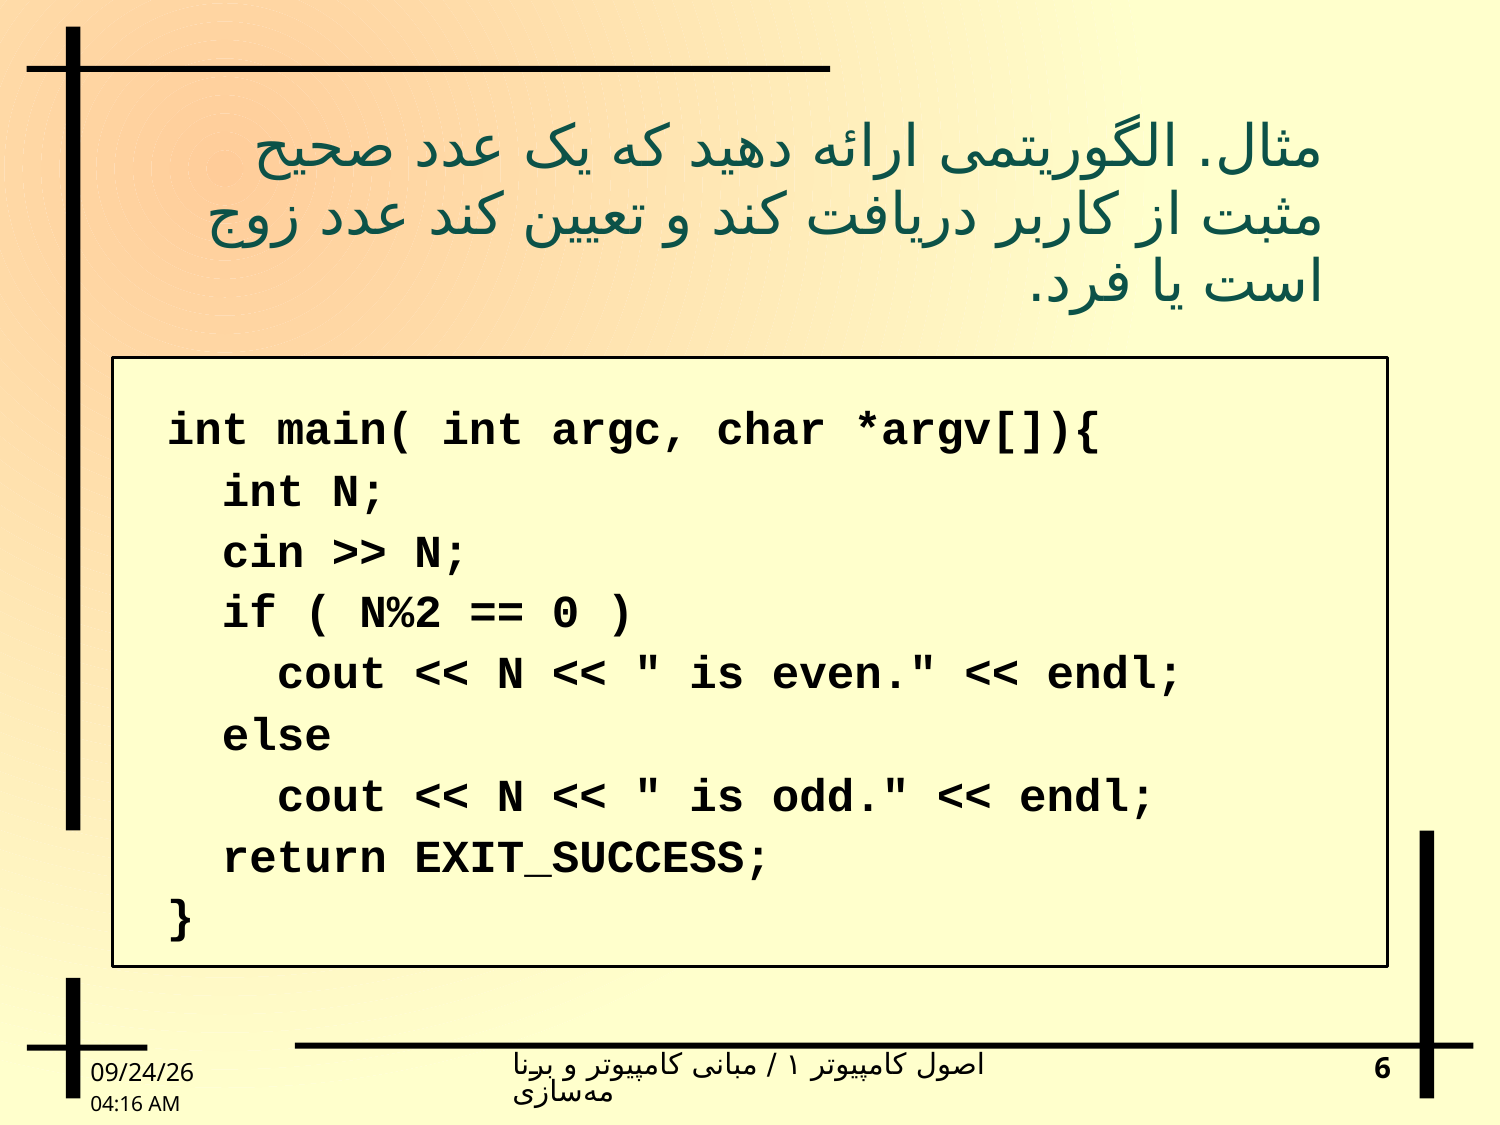

# مثال. الگوریتمی ارائه دهید که یک عدد صحیح مثبت از کاربر دریافت کند و تعیین کند عدد زوج است یا فرد.
int main( int argc, char *argv[]){
 int N;
 cin >> N;
 if ( N%2 == 0 )
 cout << N << " is even." << endl;
 else
 cout << N << " is odd." << endl;
 return EXIT_SUCCESS;
}
اصول کامپیوتر ۱ / مبانی کامپیوتر و برنامه‌سازی
6